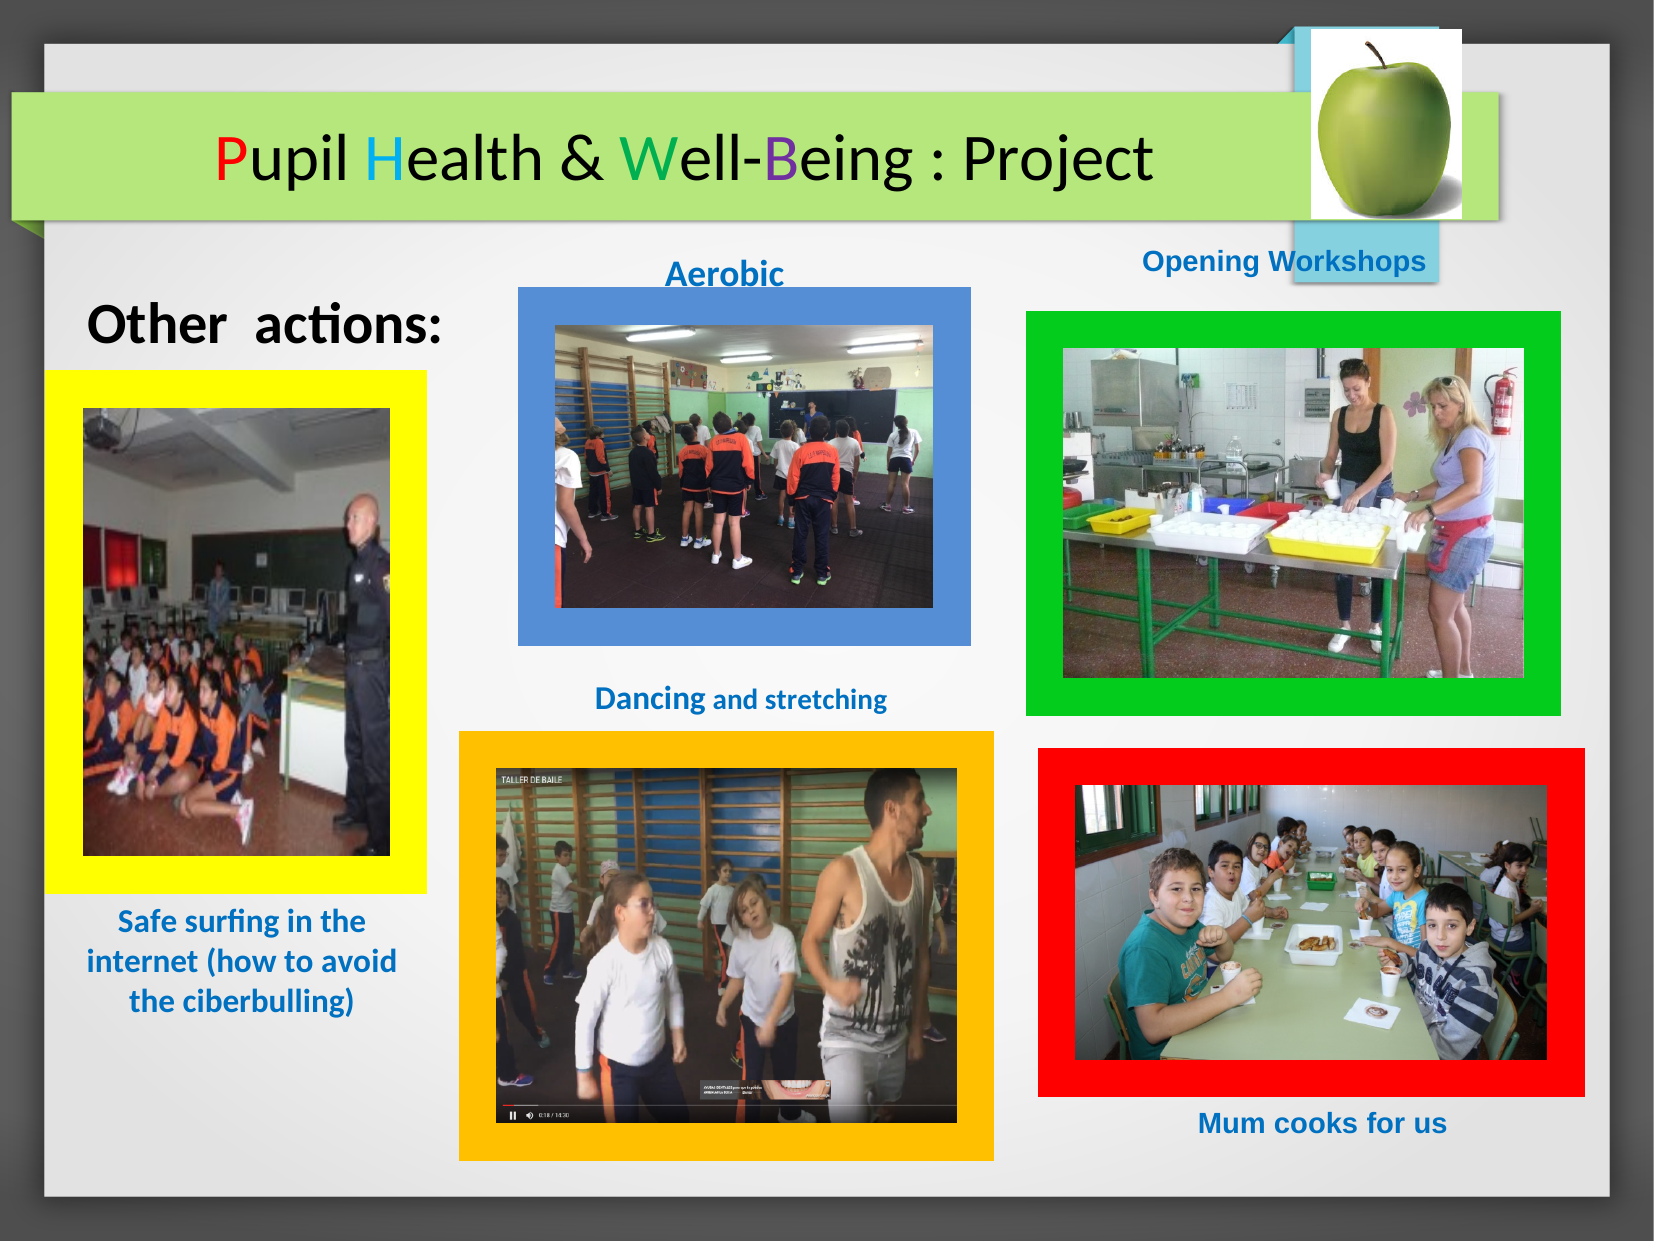

# Pupil Health & Well-Being : Project
Aerobic
Opening Workshops
Other actions:
 Dancing and stretching
Safe surfing in the internet (how to avoid the ciberbulling)
Mum cooks for us